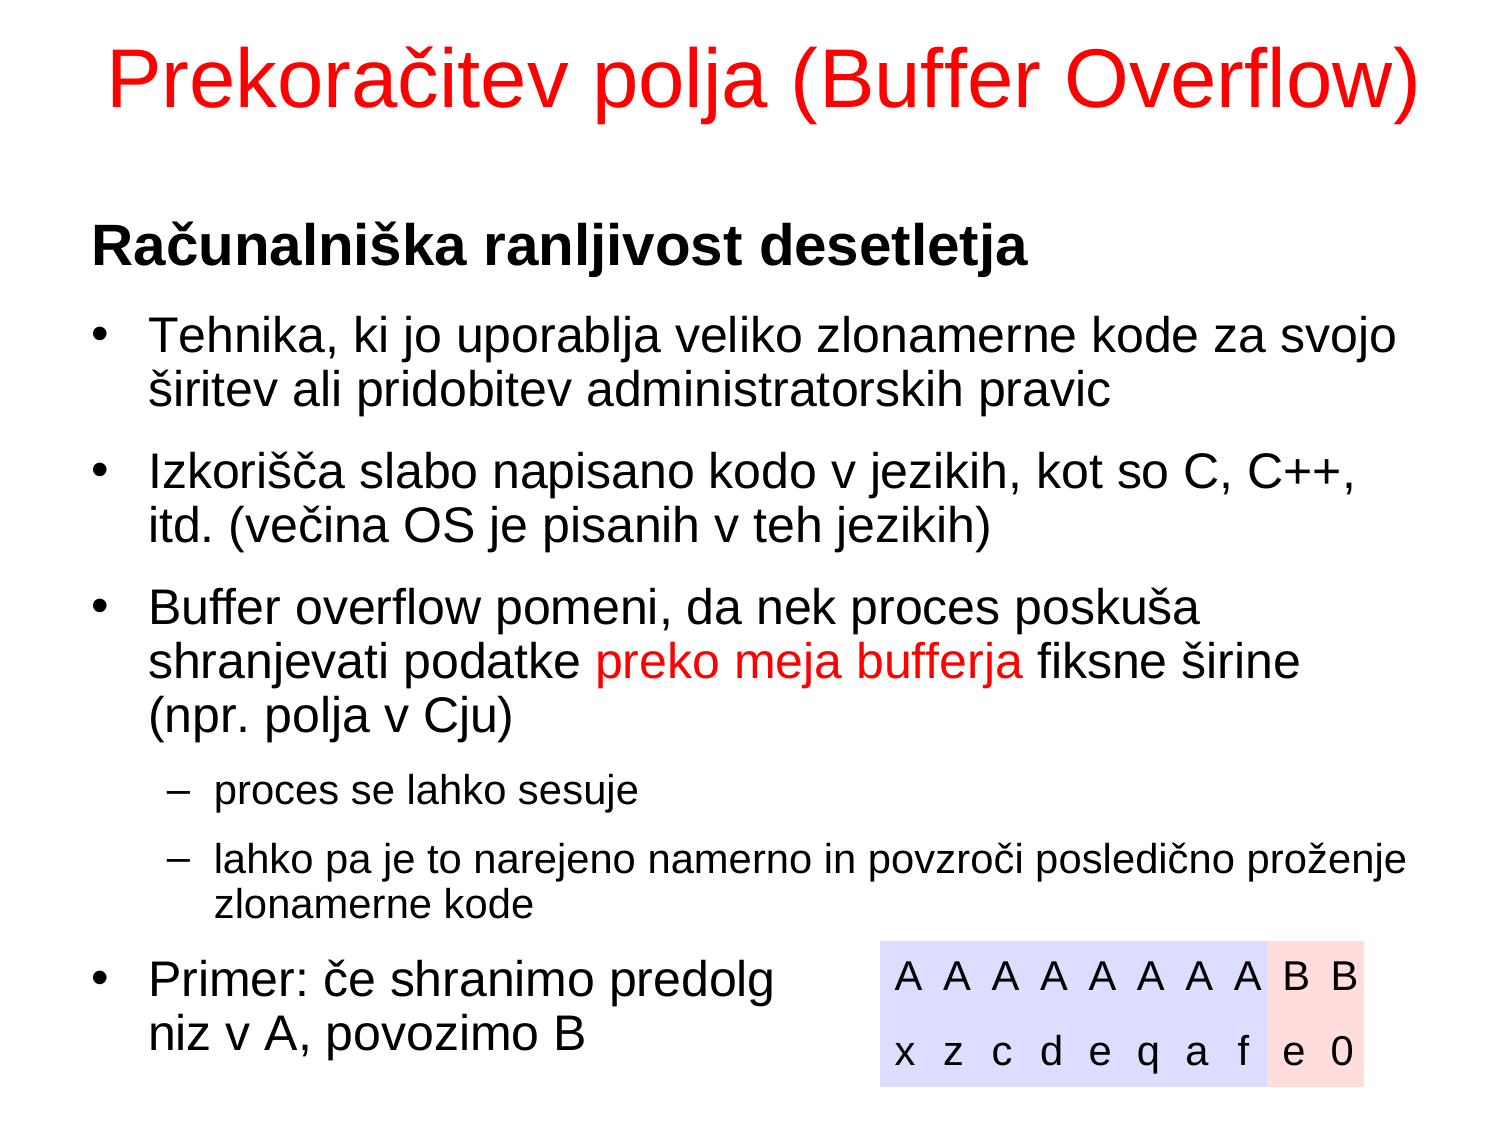

# Prekoračitev polja (Buffer Overflow)
Računalniška ranljivost desetletja
Tehnika, ki jo uporablja veliko zlonamerne kode za svojo širitev ali pridobitev administratorskih pravic
Izkorišča slabo napisano kodo v jezikih, kot so C, C++, itd. (večina OS je pisanih v teh jezikih)
Buffer overflow pomeni, da nek proces poskuša shranjevati podatke preko meja bufferja fiksne širine (npr. polja v Cju)
proces se lahko sesuje
lahko pa je to narejeno namerno in povzroči posledično proženje zlonamerne kode
Primer: če shranimo predolg
niz v A, povozimo B
| A | A | A | A | A | A | A | A | B | B |
| --- | --- | --- | --- | --- | --- | --- | --- | --- | --- |
| 0 | 0 | 0 | 0 | 0 | 0 | 0 | 0 | 0 | 3 |
| A | A | A | A | A | A | A | A | B | B |
| --- | --- | --- | --- | --- | --- | --- | --- | --- | --- |
| x | z | c | d | e | q | a | f | e | 0 |